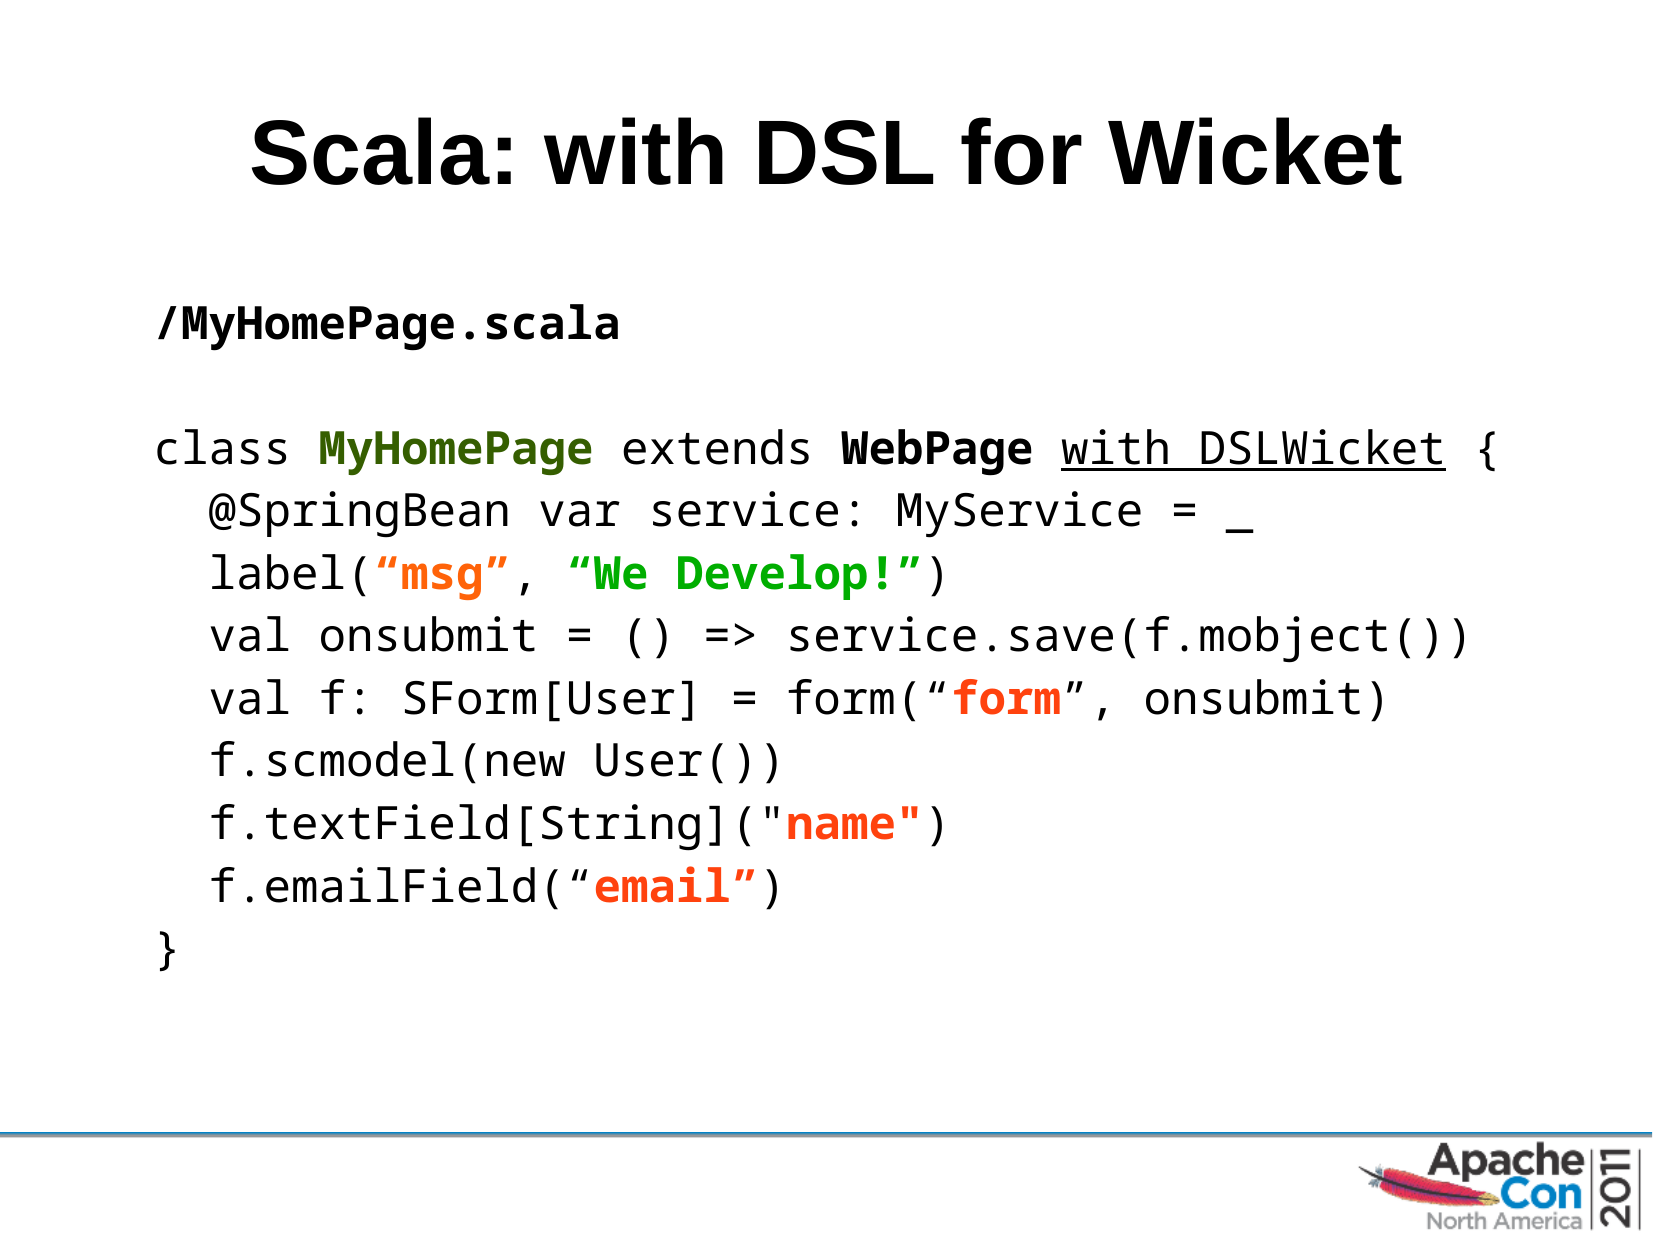

# Scala: with DSL for Wicket
/MyHomePage.scala
class MyHomePage extends WebPage with DSLWicket {
 @SpringBean var service: MyService = _
 label(“msg”, “We Develop!”)
 val onsubmit = () => service.save(f.mobject())
 val f: SForm[User] = form(“form”, onsubmit)
 f.scmodel(new User())
 f.textField[String]("name")
 f.emailField(“email”)
}